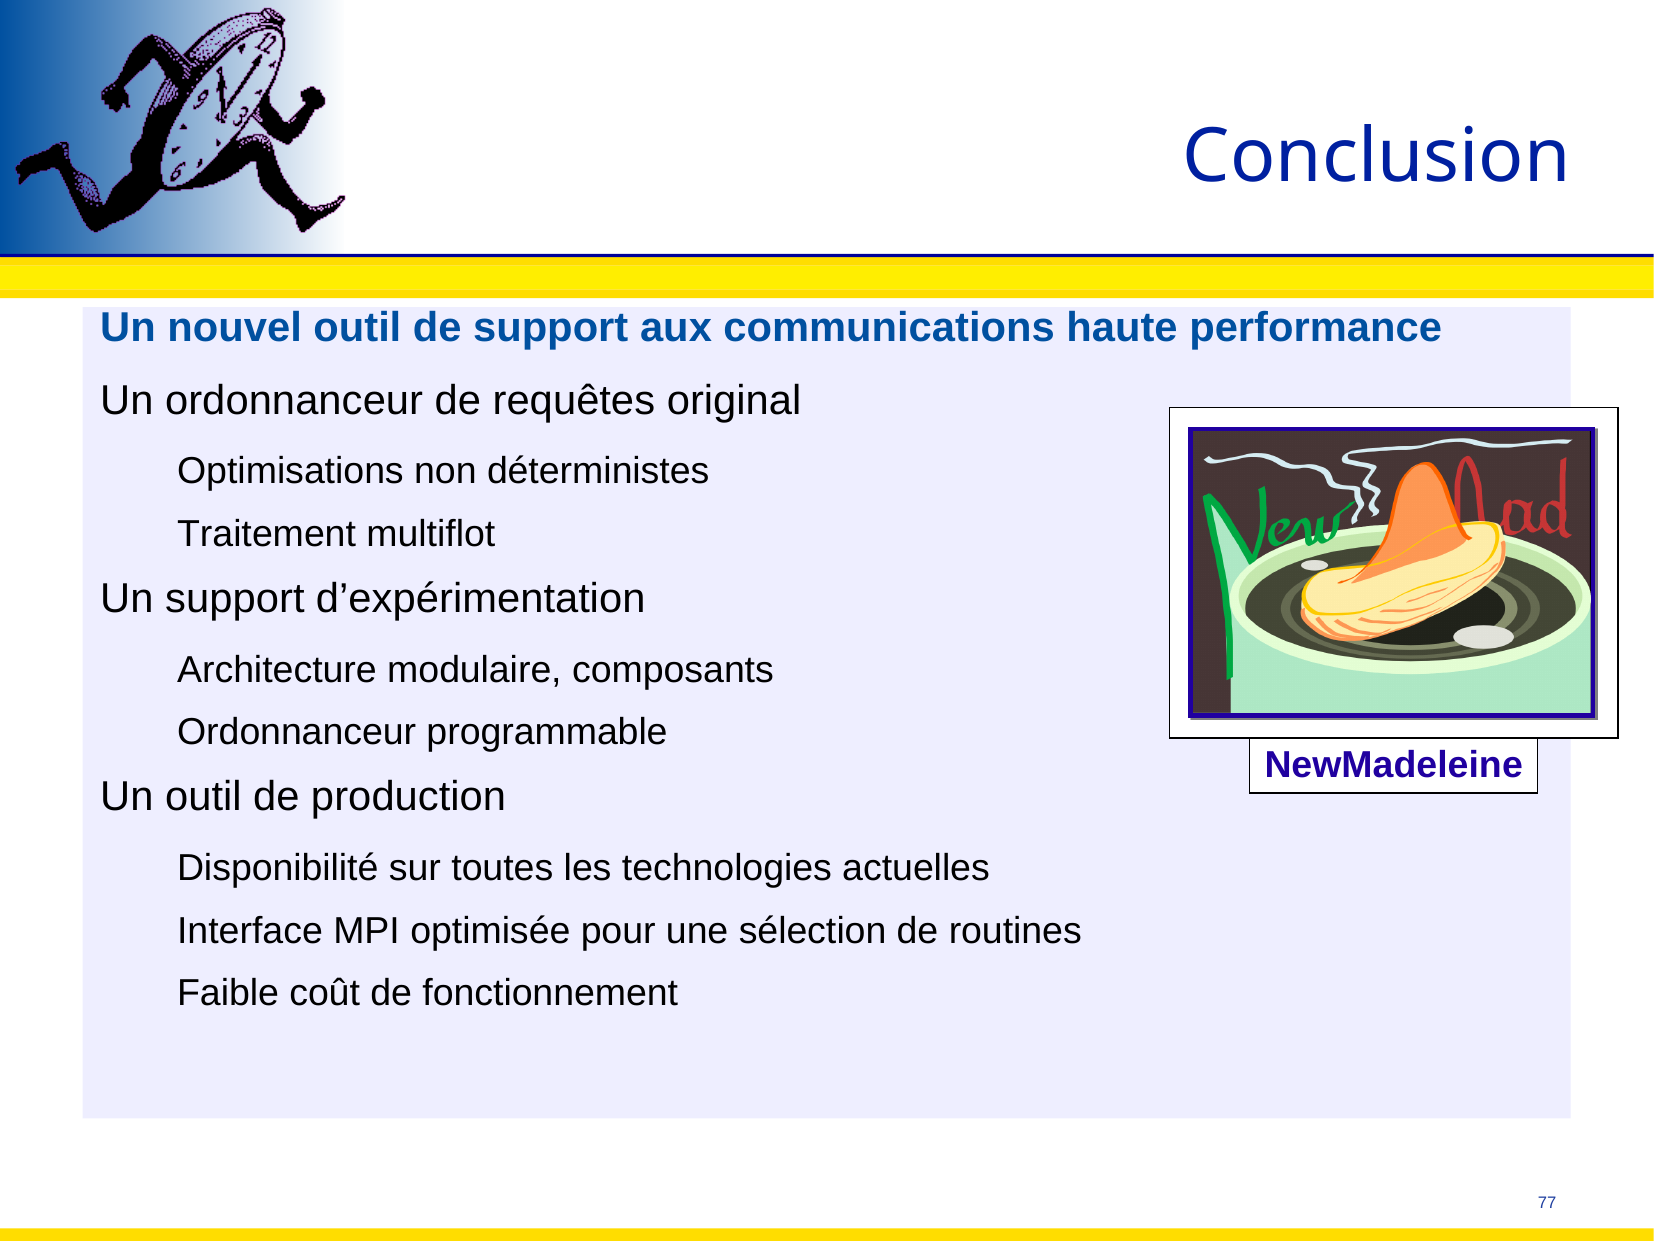

# Conclusion
Un nouvel outil de support aux communications haute performance
Un ordonnanceur de requêtes original
Optimisations non déterministes
Traitement multiflot
Un support d’expérimentation
Architecture modulaire, composants
Ordonnanceur programmable
Un outil de production
Disponibilité sur toutes les technologies actuelles
Interface MPI optimisée pour une sélection de routines
Faible coût de fonctionnement
NewMadeleine